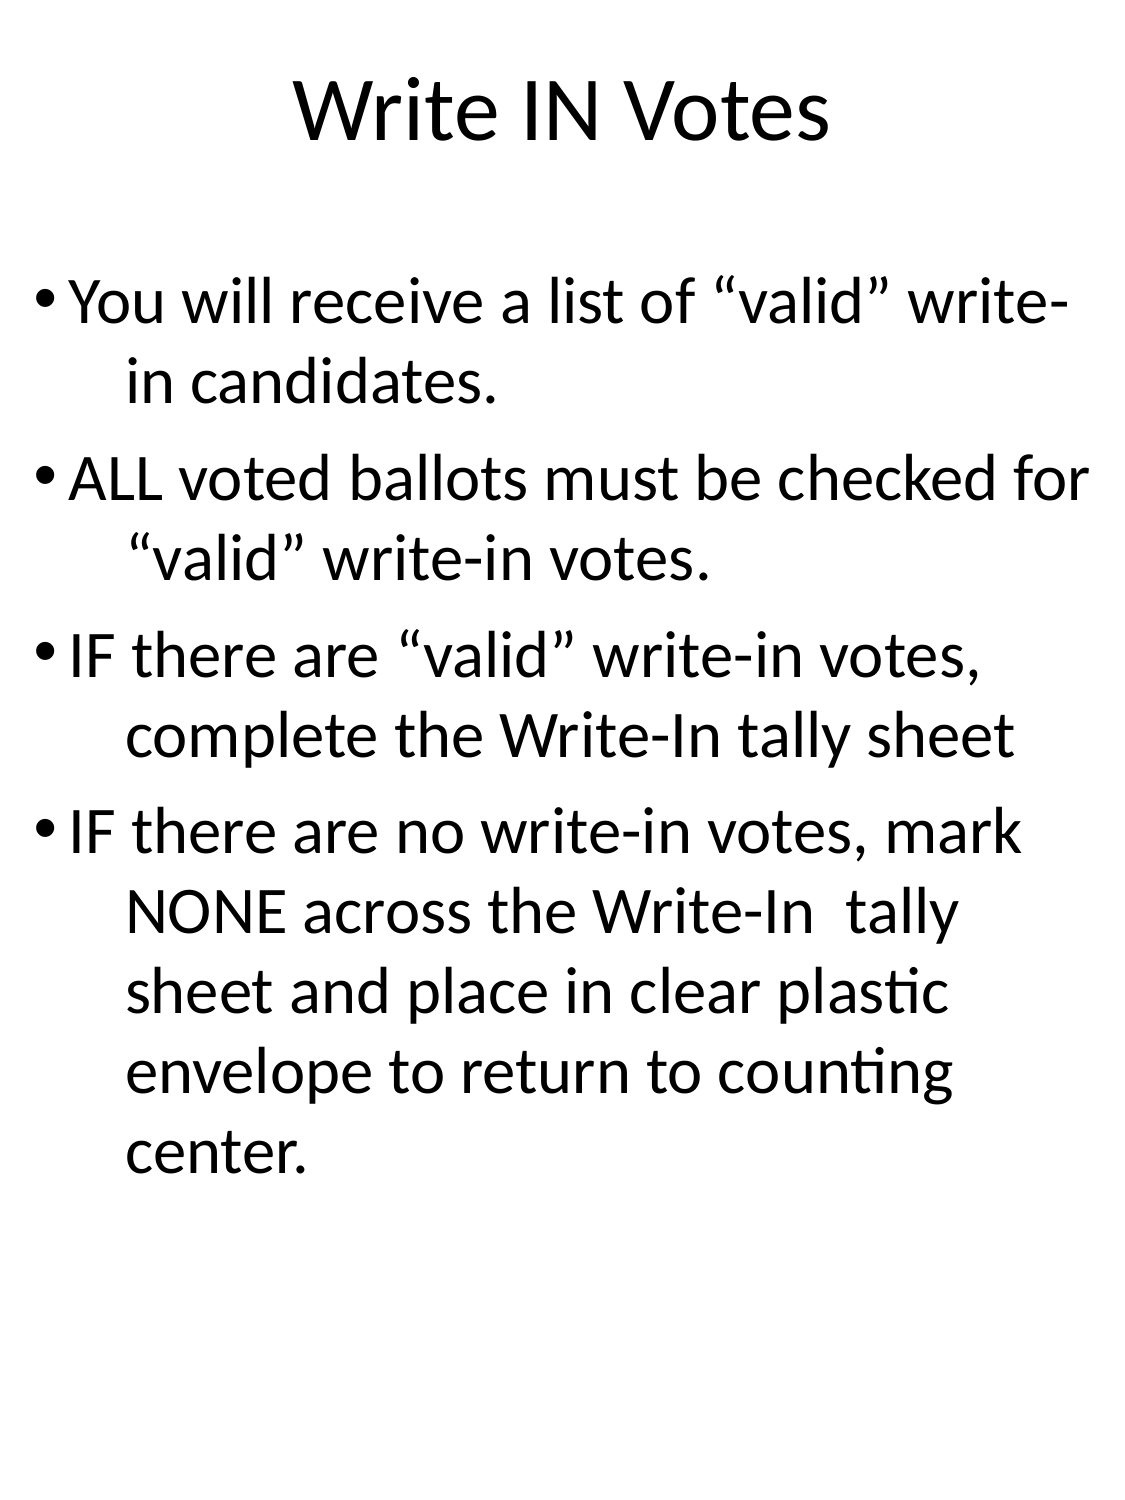

Write IN Votes
You will receive a list of “valid” write-in candidates.
ALL voted ballots must be checked for “valid” write-in votes.
IF there are “valid” write-in votes, complete the Write-In tally sheet
IF there are no write-in votes, mark NONE across the Write-In tally sheet and place in clear plastic envelope to return to counting center.